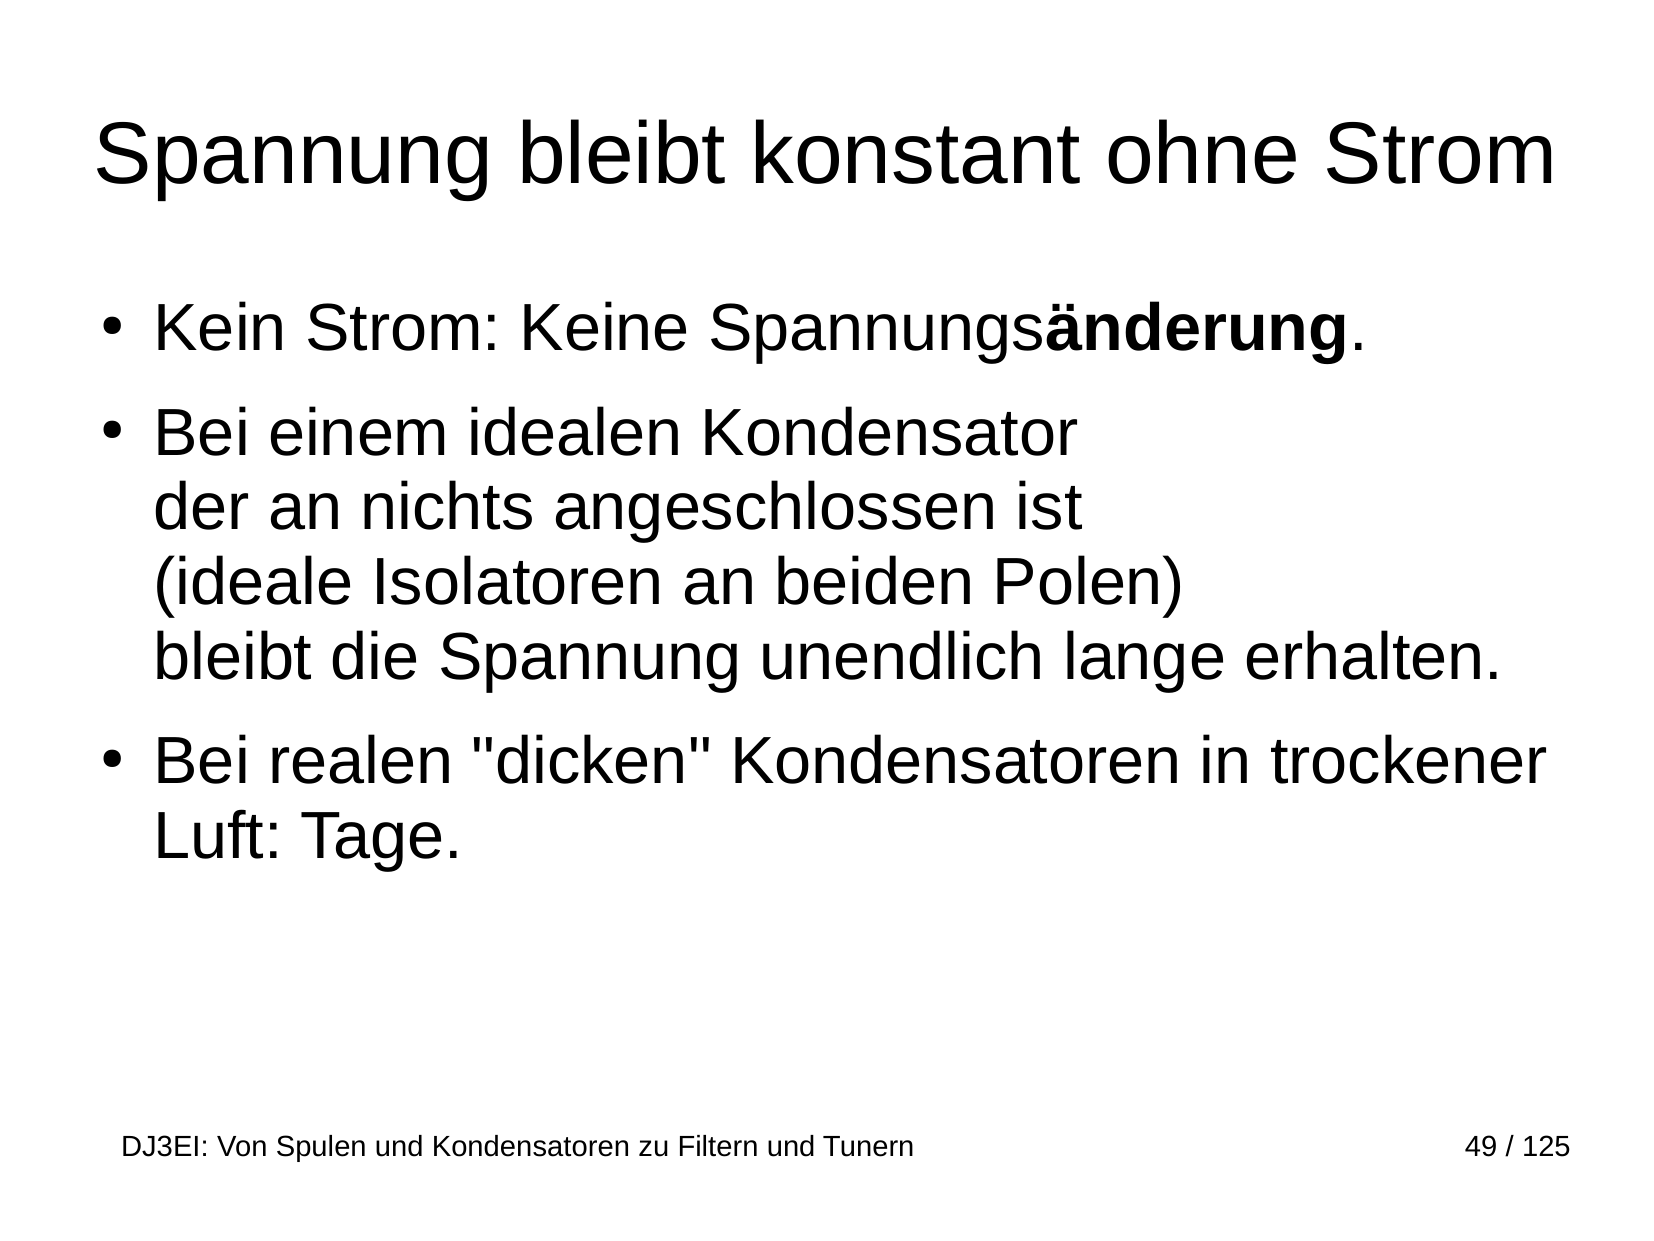

# Spannung bleibt konstant ohne Strom
Kein Strom: Keine Spannungsänderung.
Bei einem idealen Kondensator
der an nichts angeschlossen ist
(ideale Isolatoren an beiden Polen)
bleibt die Spannung unendlich lange erhalten.
Bei realen "dicken" Kondensatoren in trockener Luft: Tage.